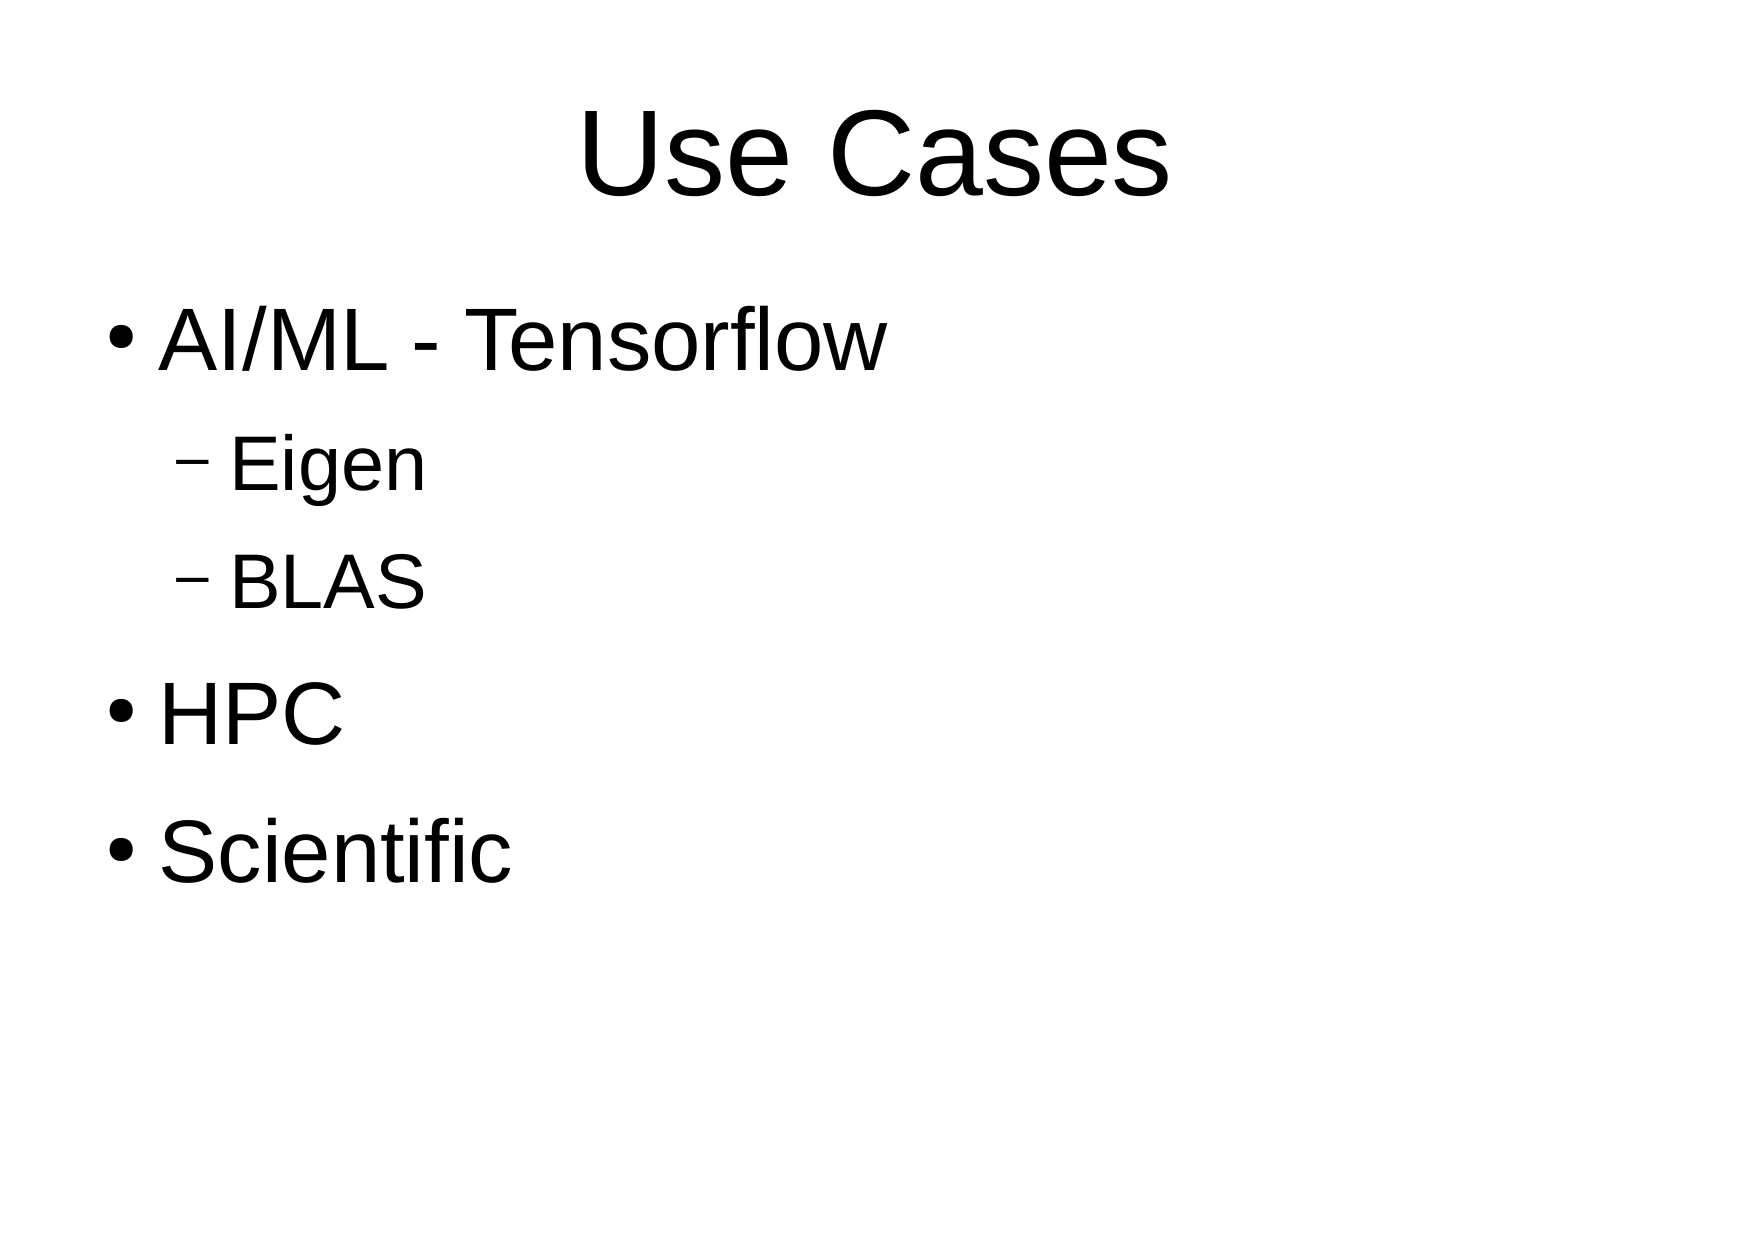

# Use Cases
AI/ML - Tensorflow
Eigen
BLAS
HPC
Scientific